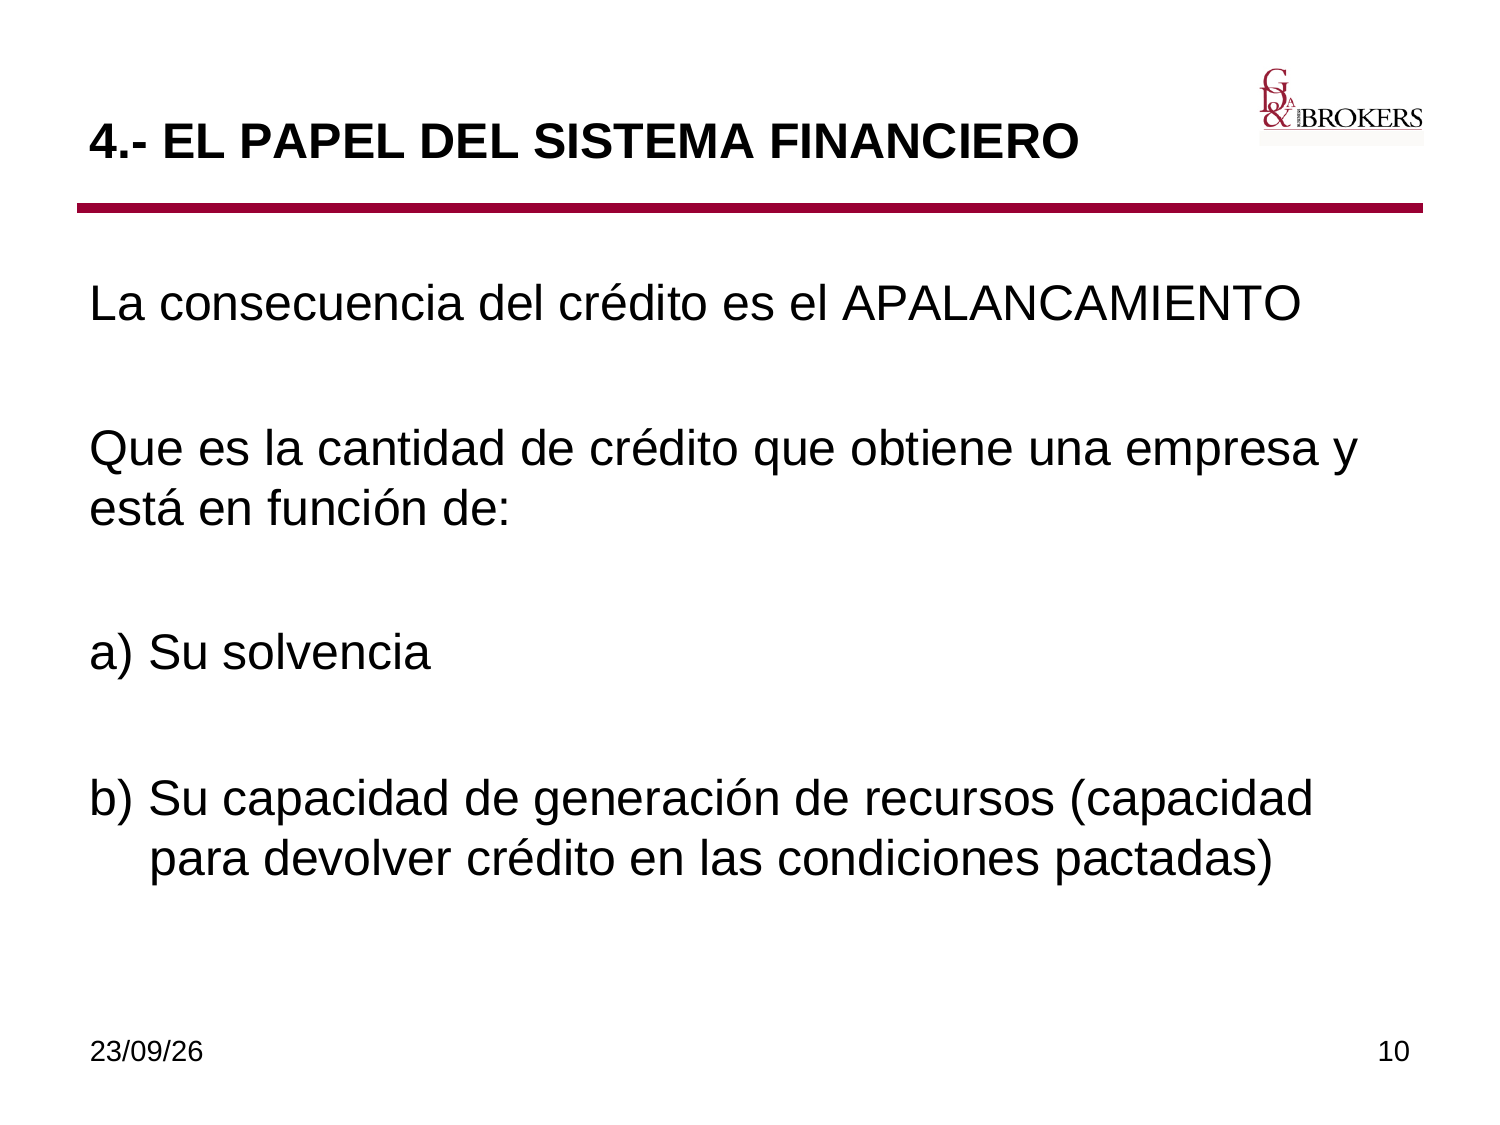

# 4.- EL PAPEL DEL SISTEMA FINANCIERO
La consecuencia del crédito es el APALANCAMIENTO
Que es la cantidad de crédito que obtiene una empresa y está en función de:
 Su solvencia
 Su capacidad de generación de recursos (capacidad 	para devolver crédito en las condiciones pactadas)
10